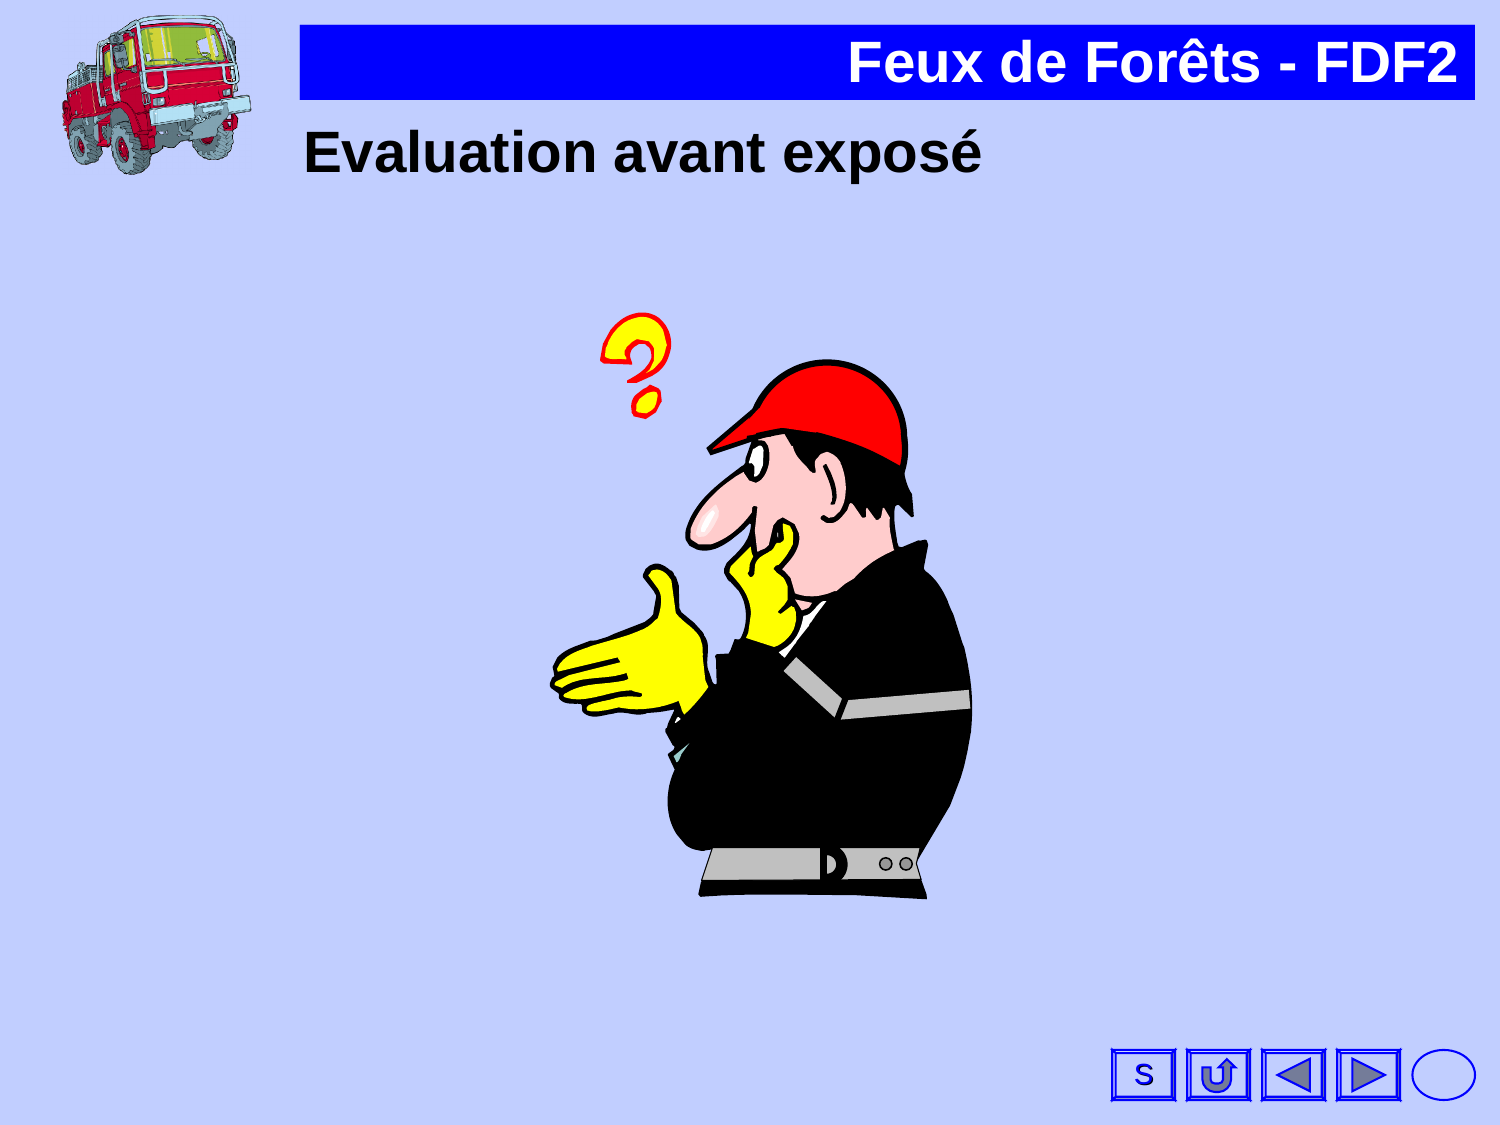

Feux de Forêts - FDF2
Evaluation avant exposé